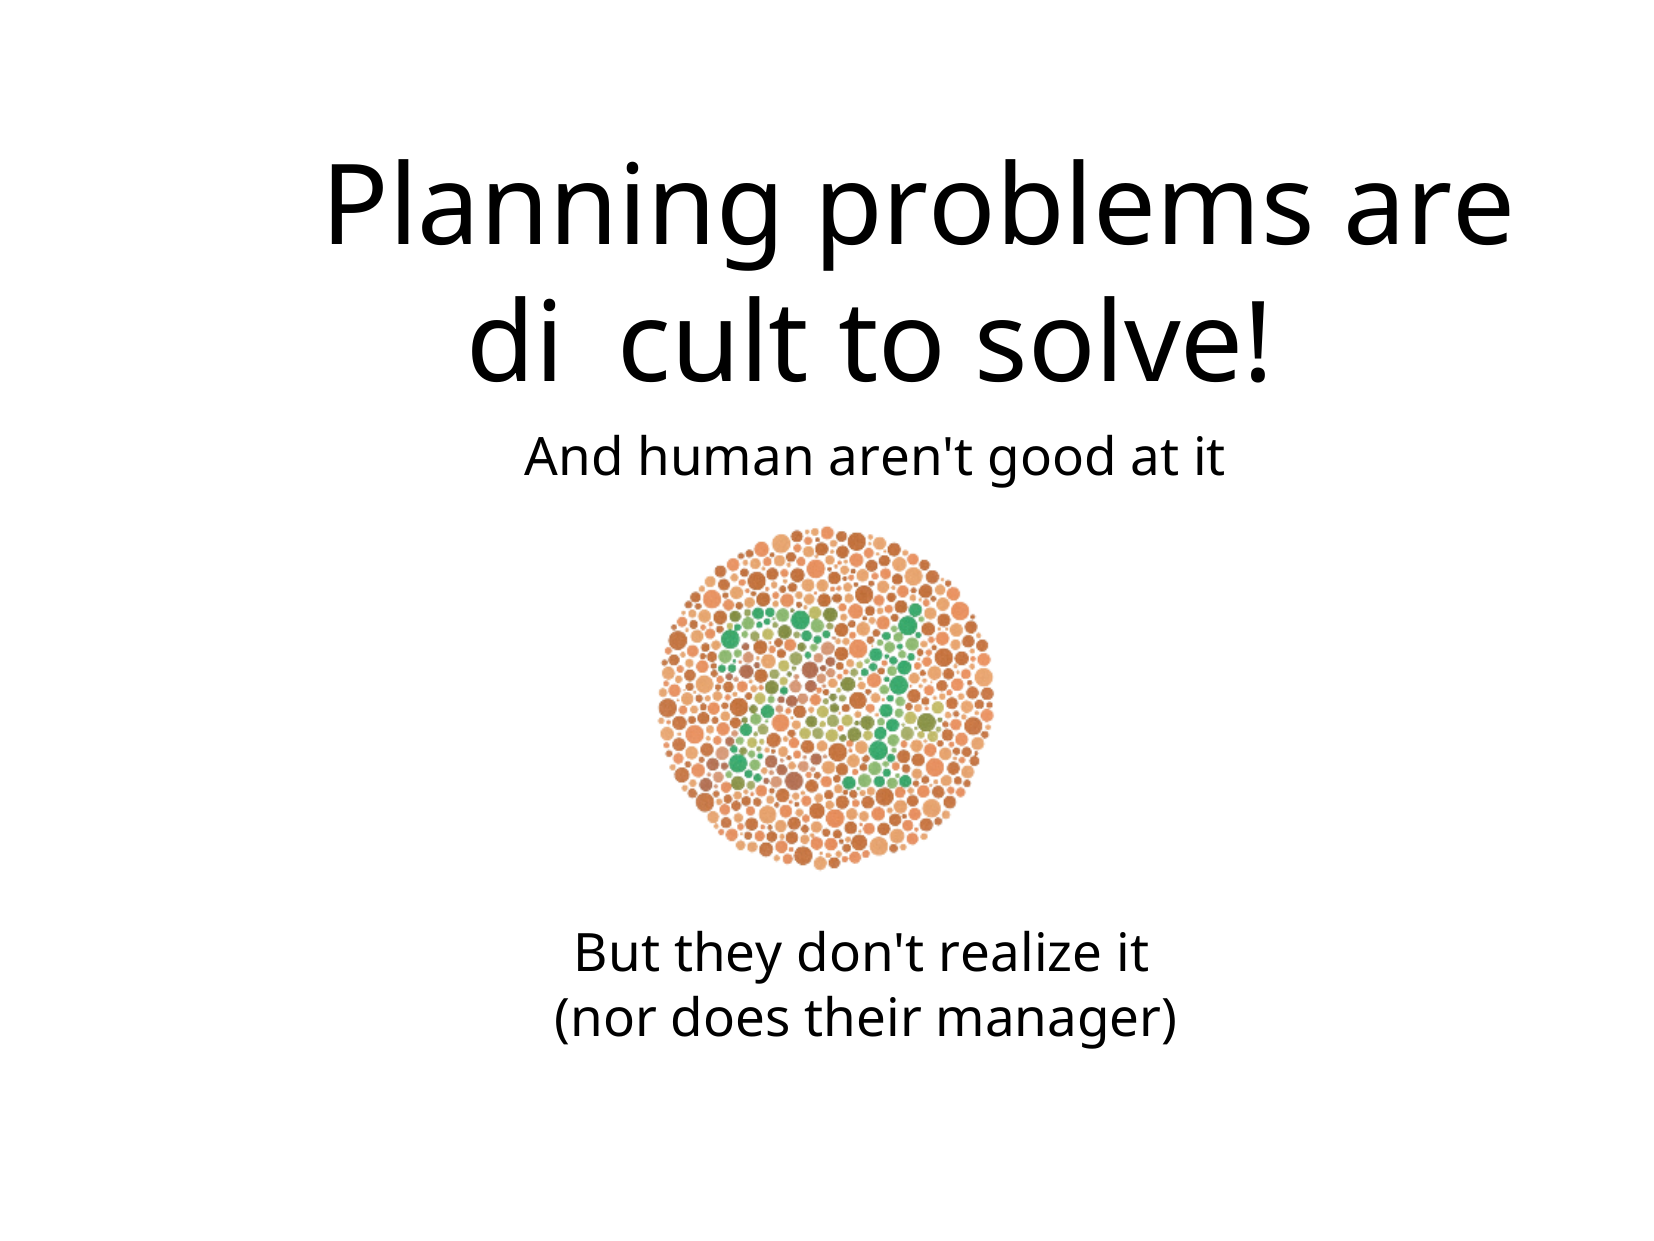

Planning problems are
di
cult to solve!
And human aren't good at it
But they don't realize it
(nor does their manager)